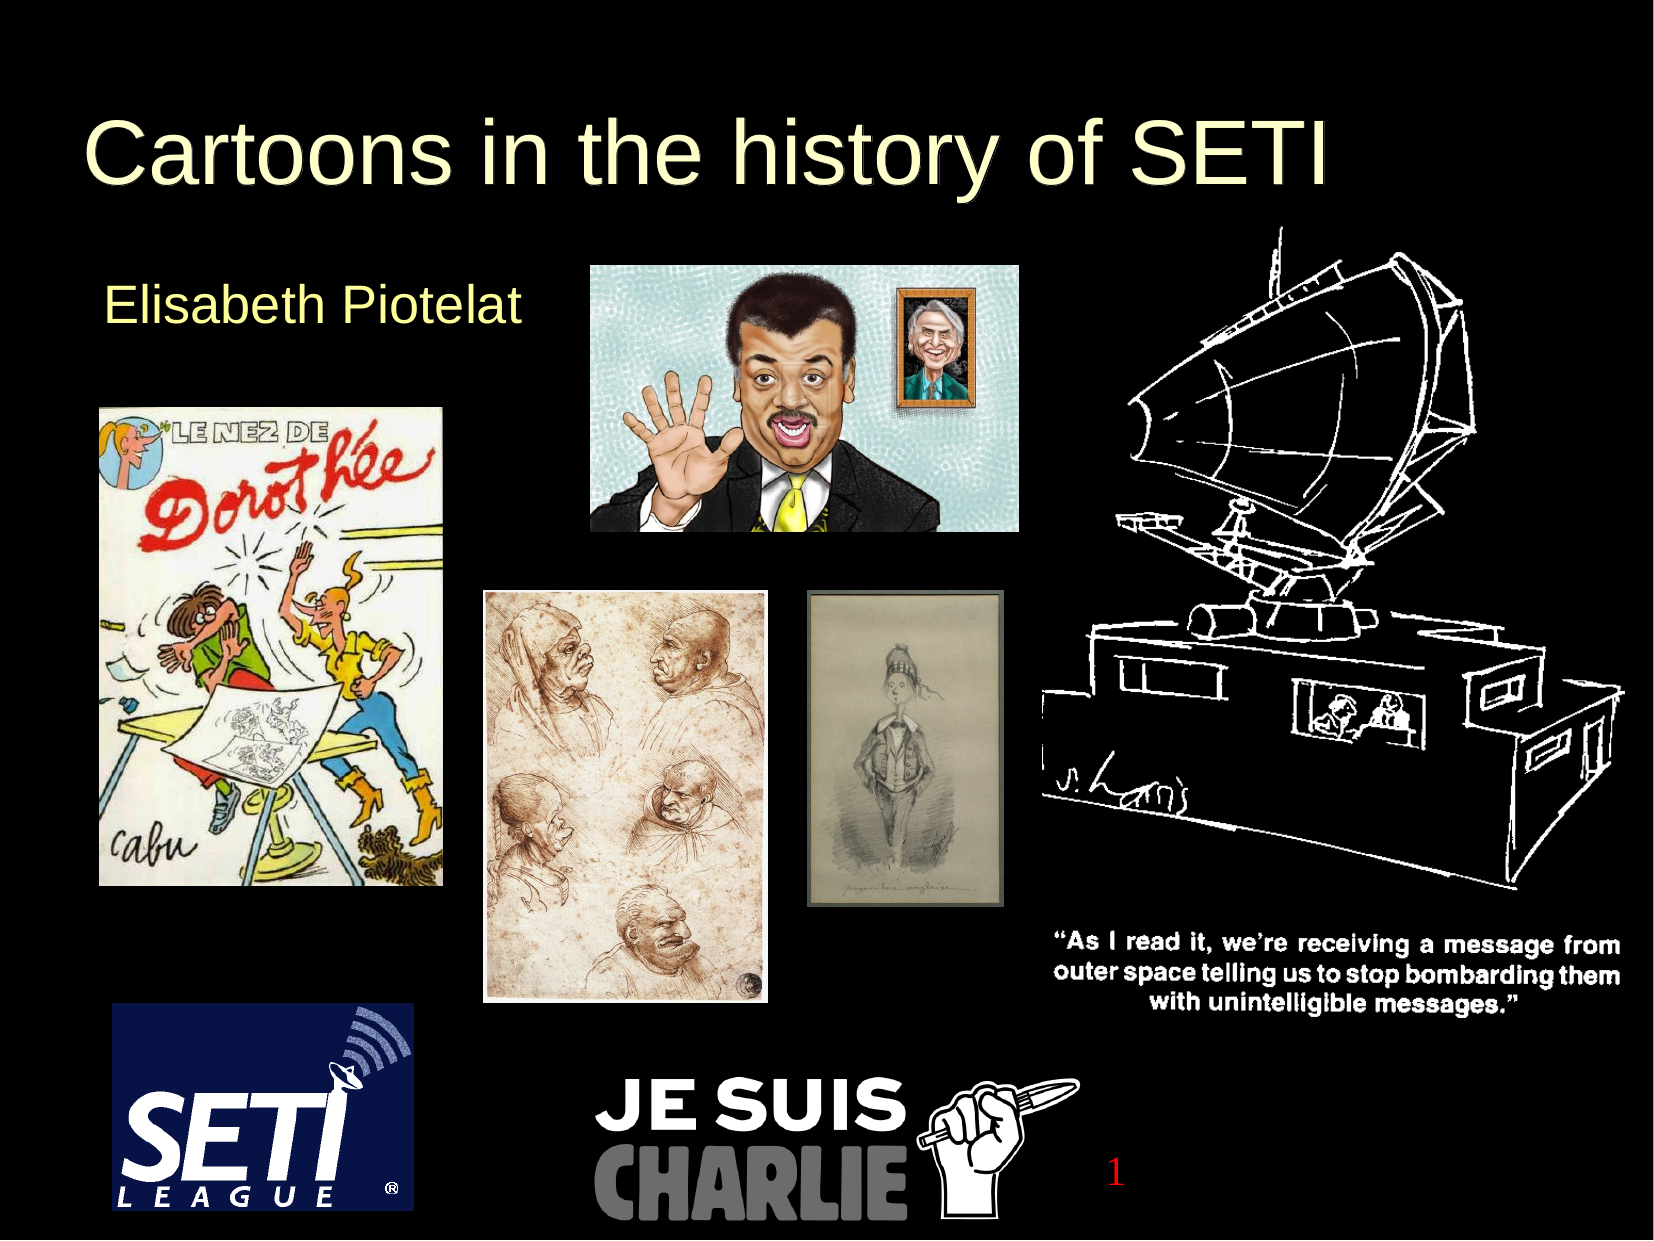

# Cartoons in the history of SETI
Elisabeth Piotelat